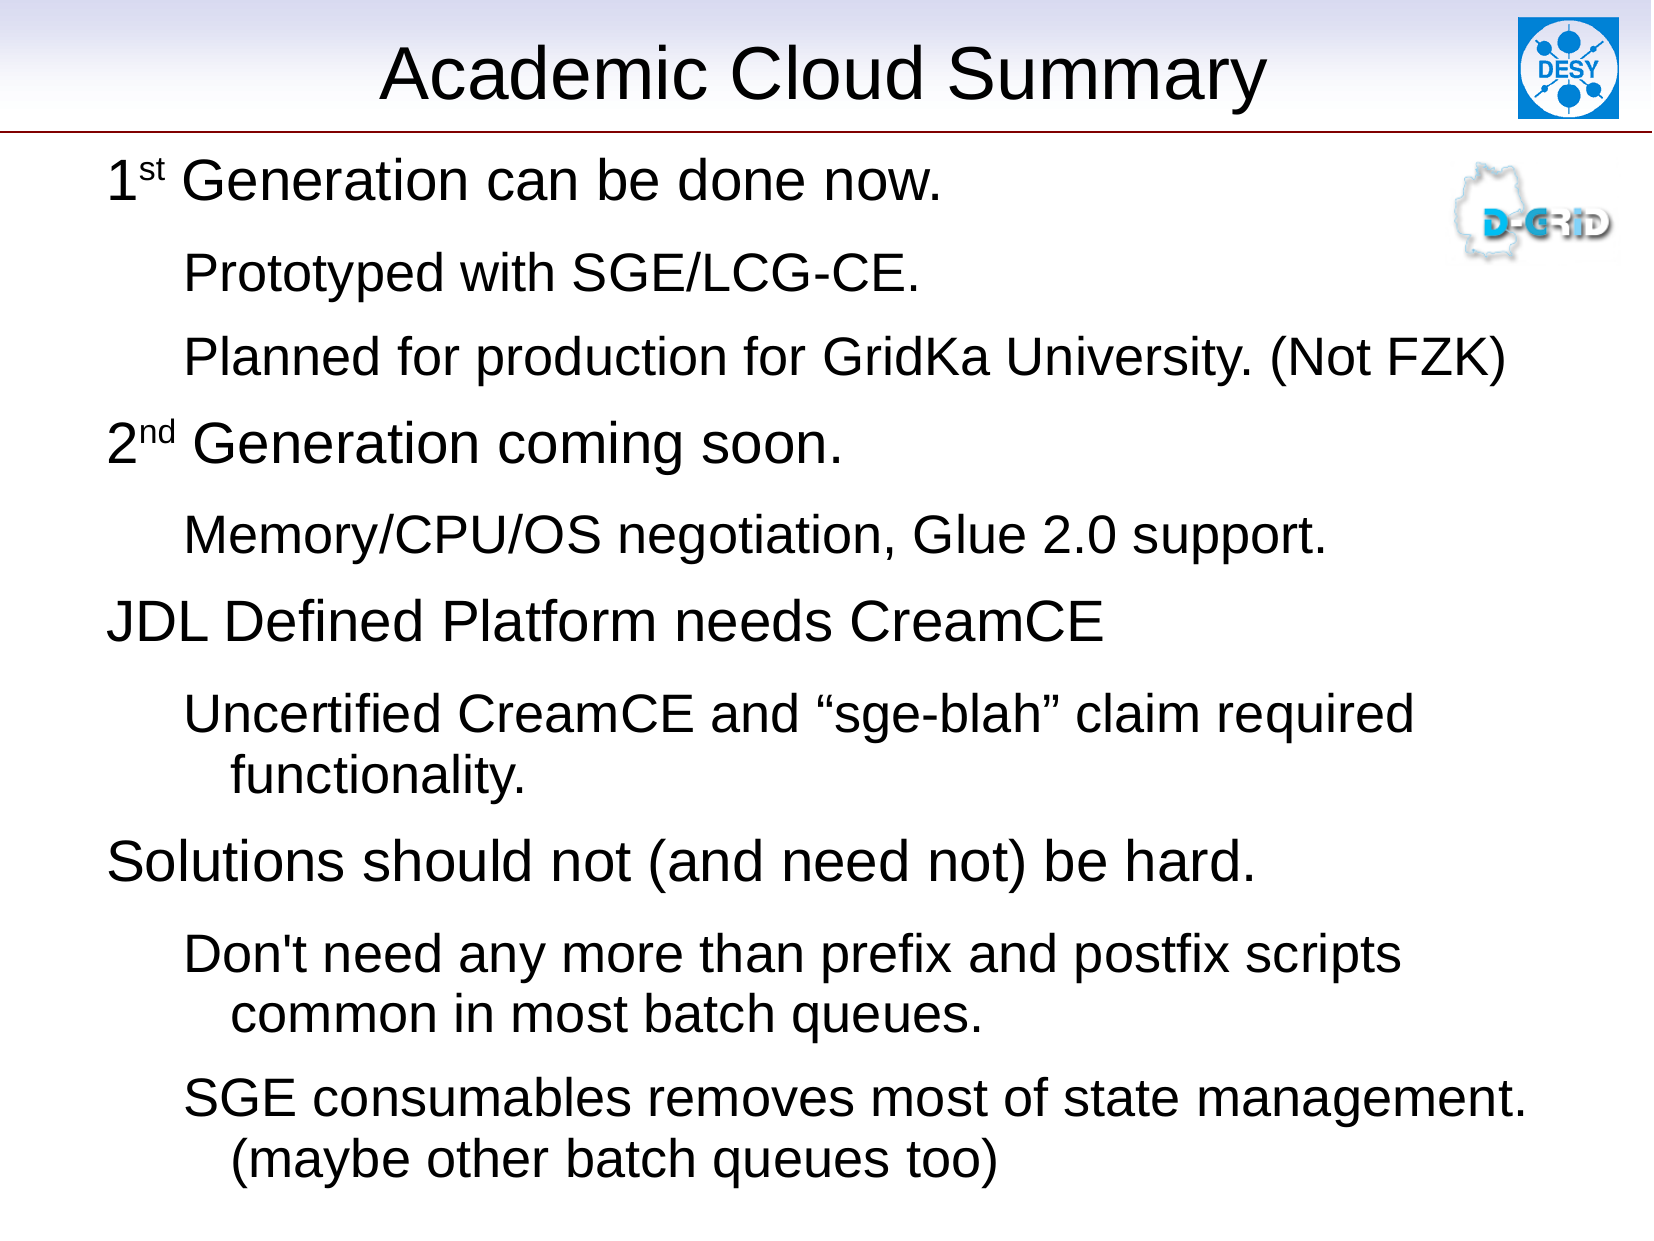

# Academic Cloud Summary
1st Generation can be done now.
Prototyped with SGE/LCG-CE.
Planned for production for GridKa University. (Not FZK)
2nd Generation coming soon.
Memory/CPU/OS negotiation, Glue 2.0 support.
JDL Defined Platform needs CreamCE
Uncertified CreamCE and “sge-blah” claim required functionality.
Solutions should not (and need not) be hard.
Don't need any more than prefix and postfix scripts common in most batch queues.
SGE consumables removes most of state management. (maybe other batch queues too)